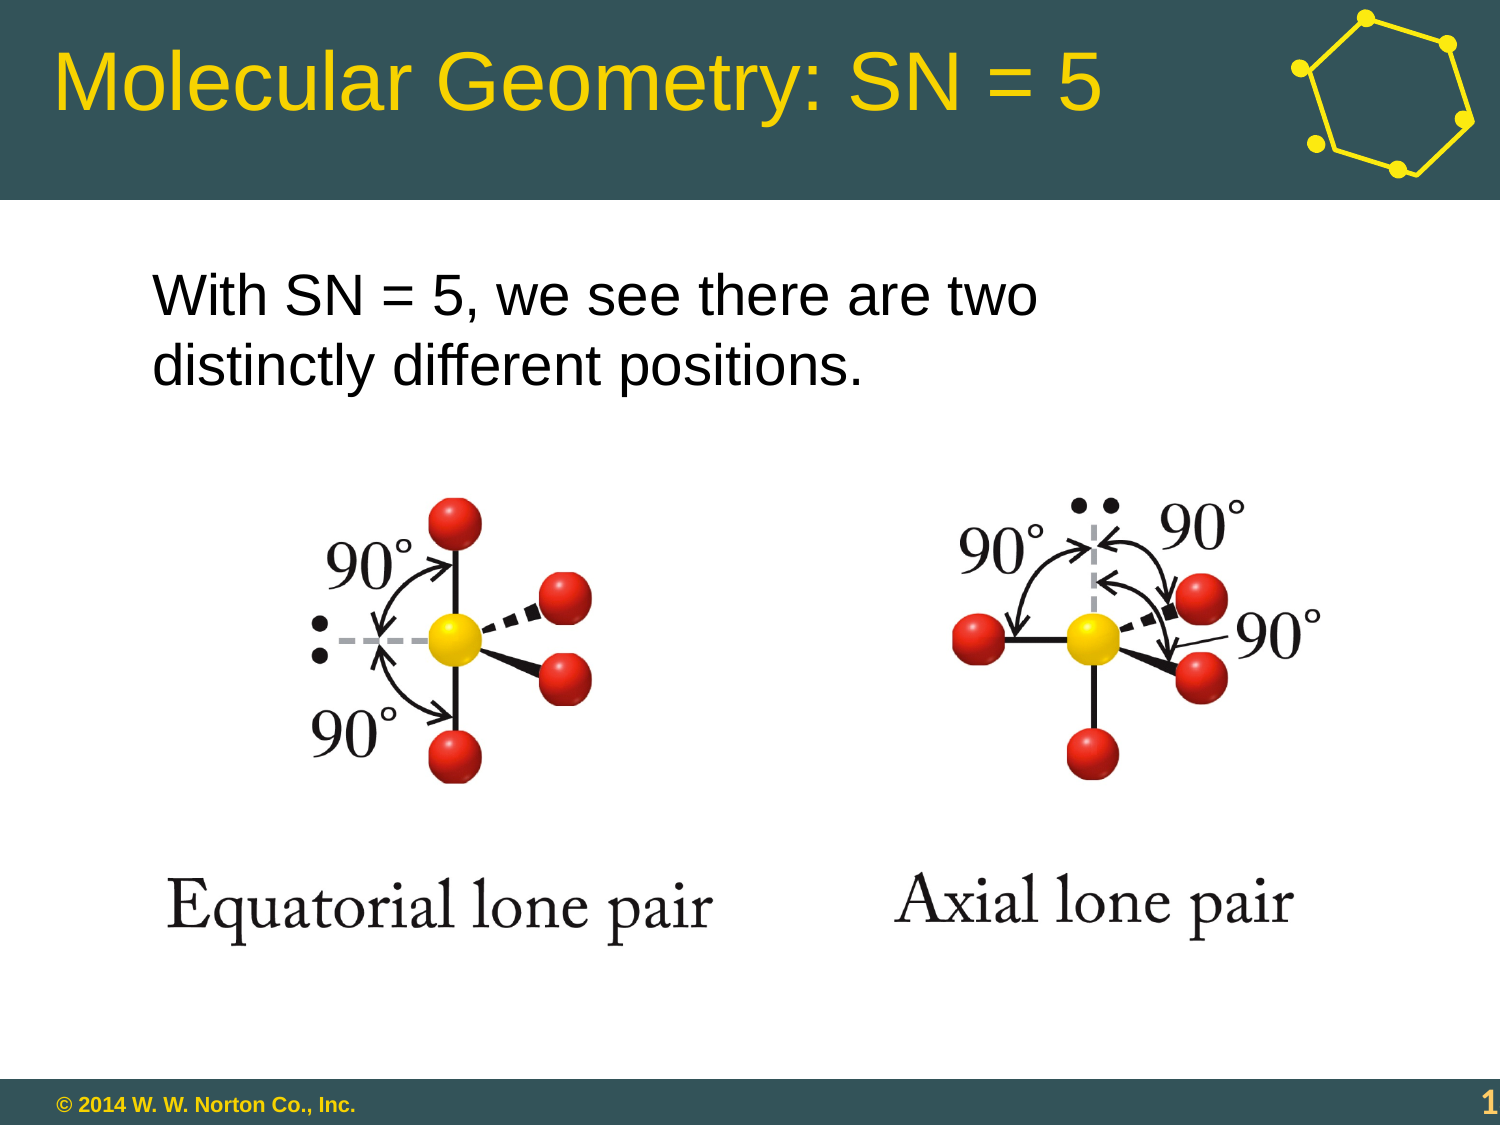

Molecular Geometry: SN = 5
With SN = 5, we see there are two distinctly different positions.